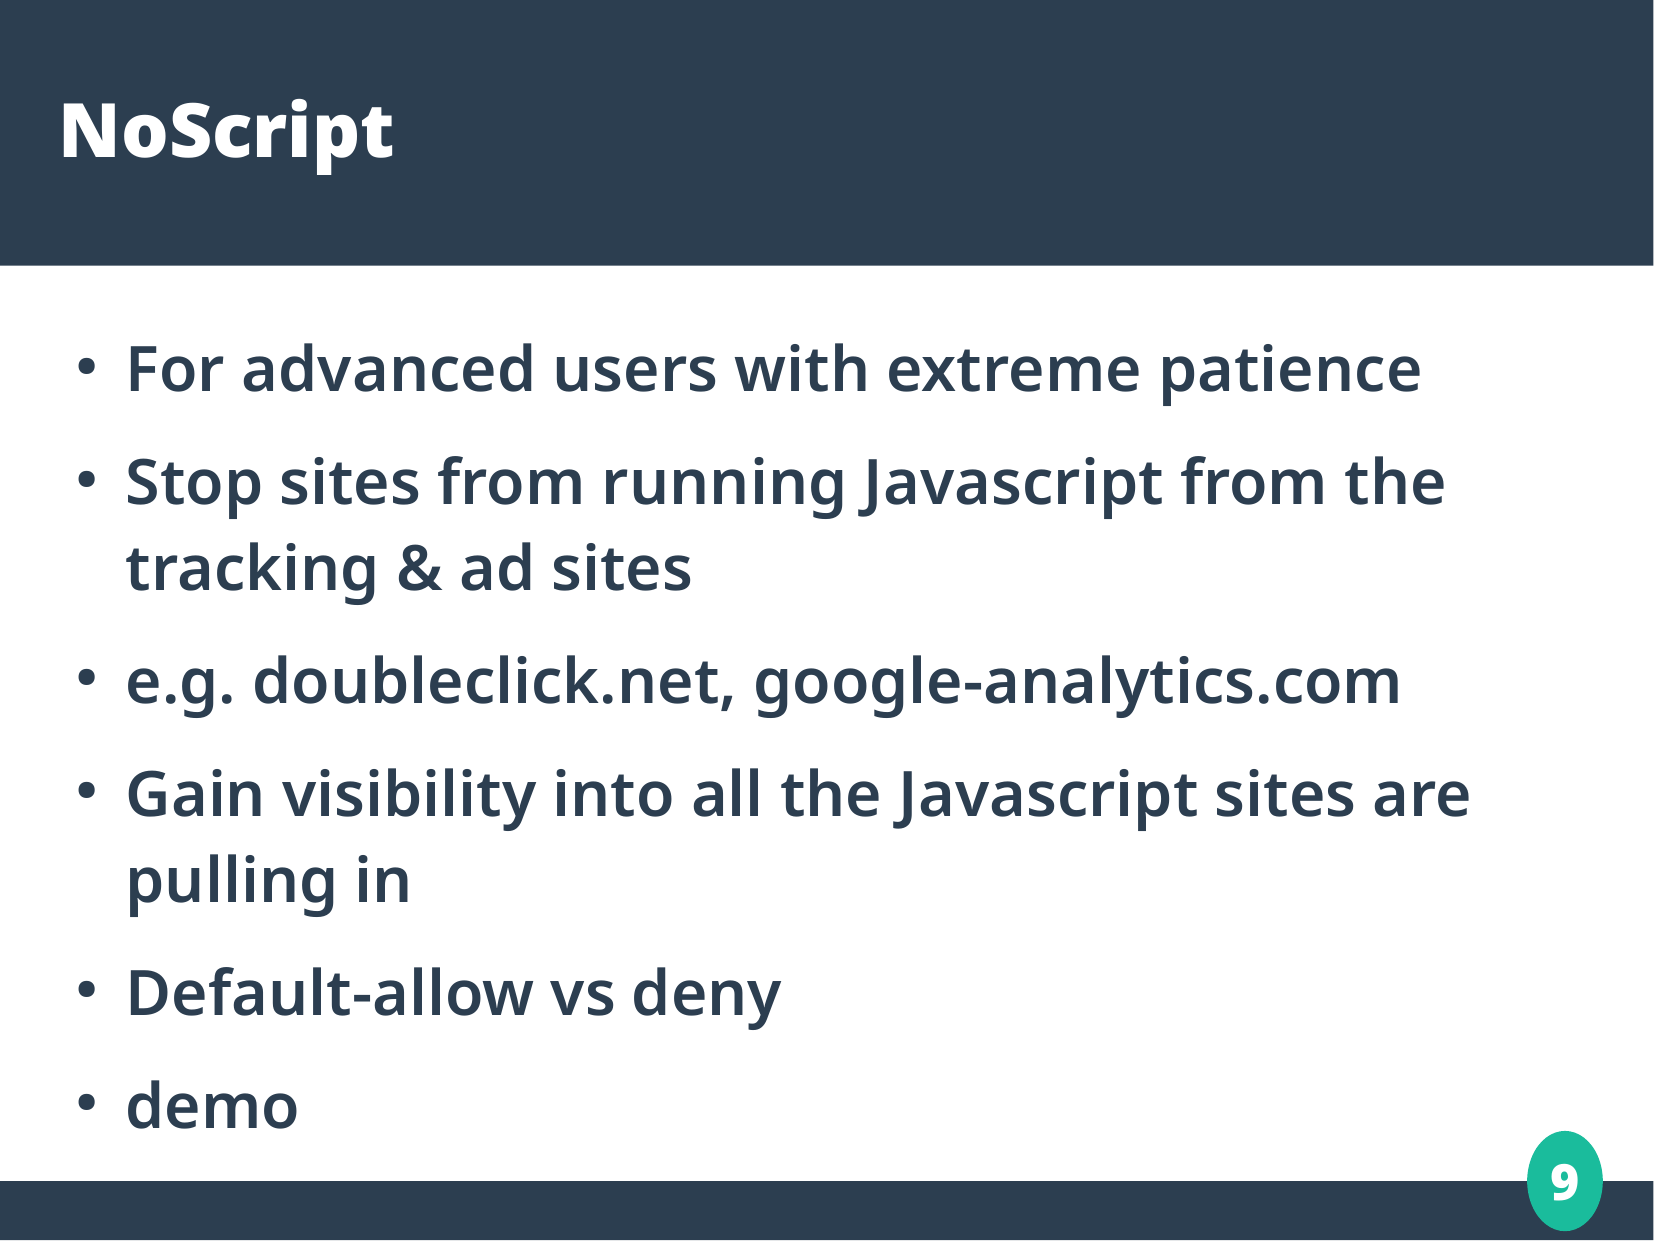

# NoScript
For advanced users with extreme patience
Stop sites from running Javascript from the tracking & ad sites
e.g. doubleclick.net, google-analytics.com
Gain visibility into all the Javascript sites are pulling in
Default-allow vs deny
demo